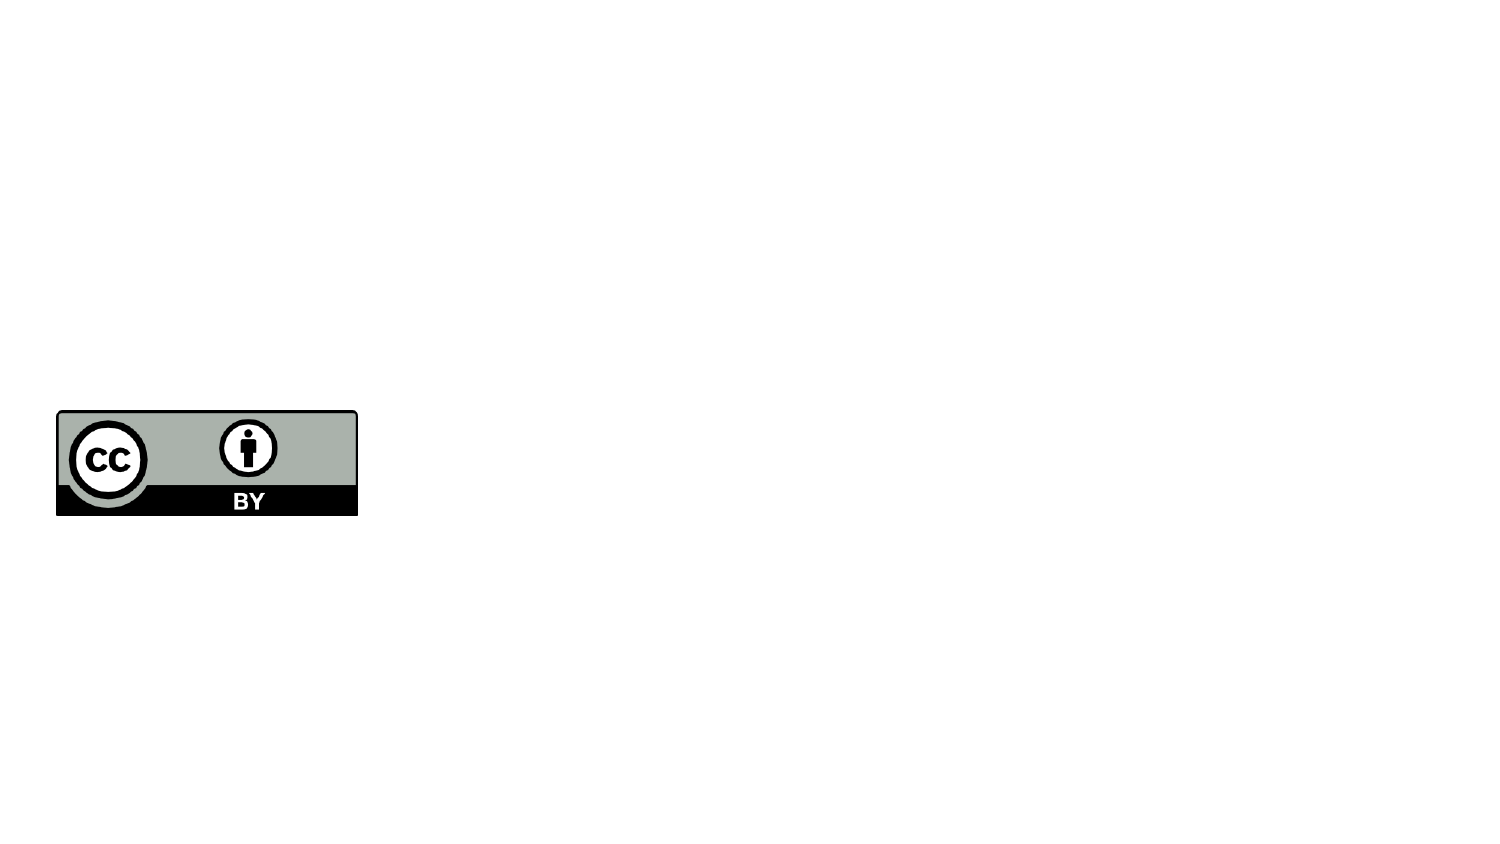

Vielen Dank für eure Aufmerksamkeit.
Diese Präsentation steht unter der Lizenz CC BY 4.0 (https://creativecommons.org/licenses/by/4.0/deed.de)
Namensnennung wie folgt: Matthias Kostrzewa, Ruhr-Universität Bochum
Dies gilt nicht für Bilder und Abbildung die anders gekennzeichnet sind sowie für die gezeigten Logos